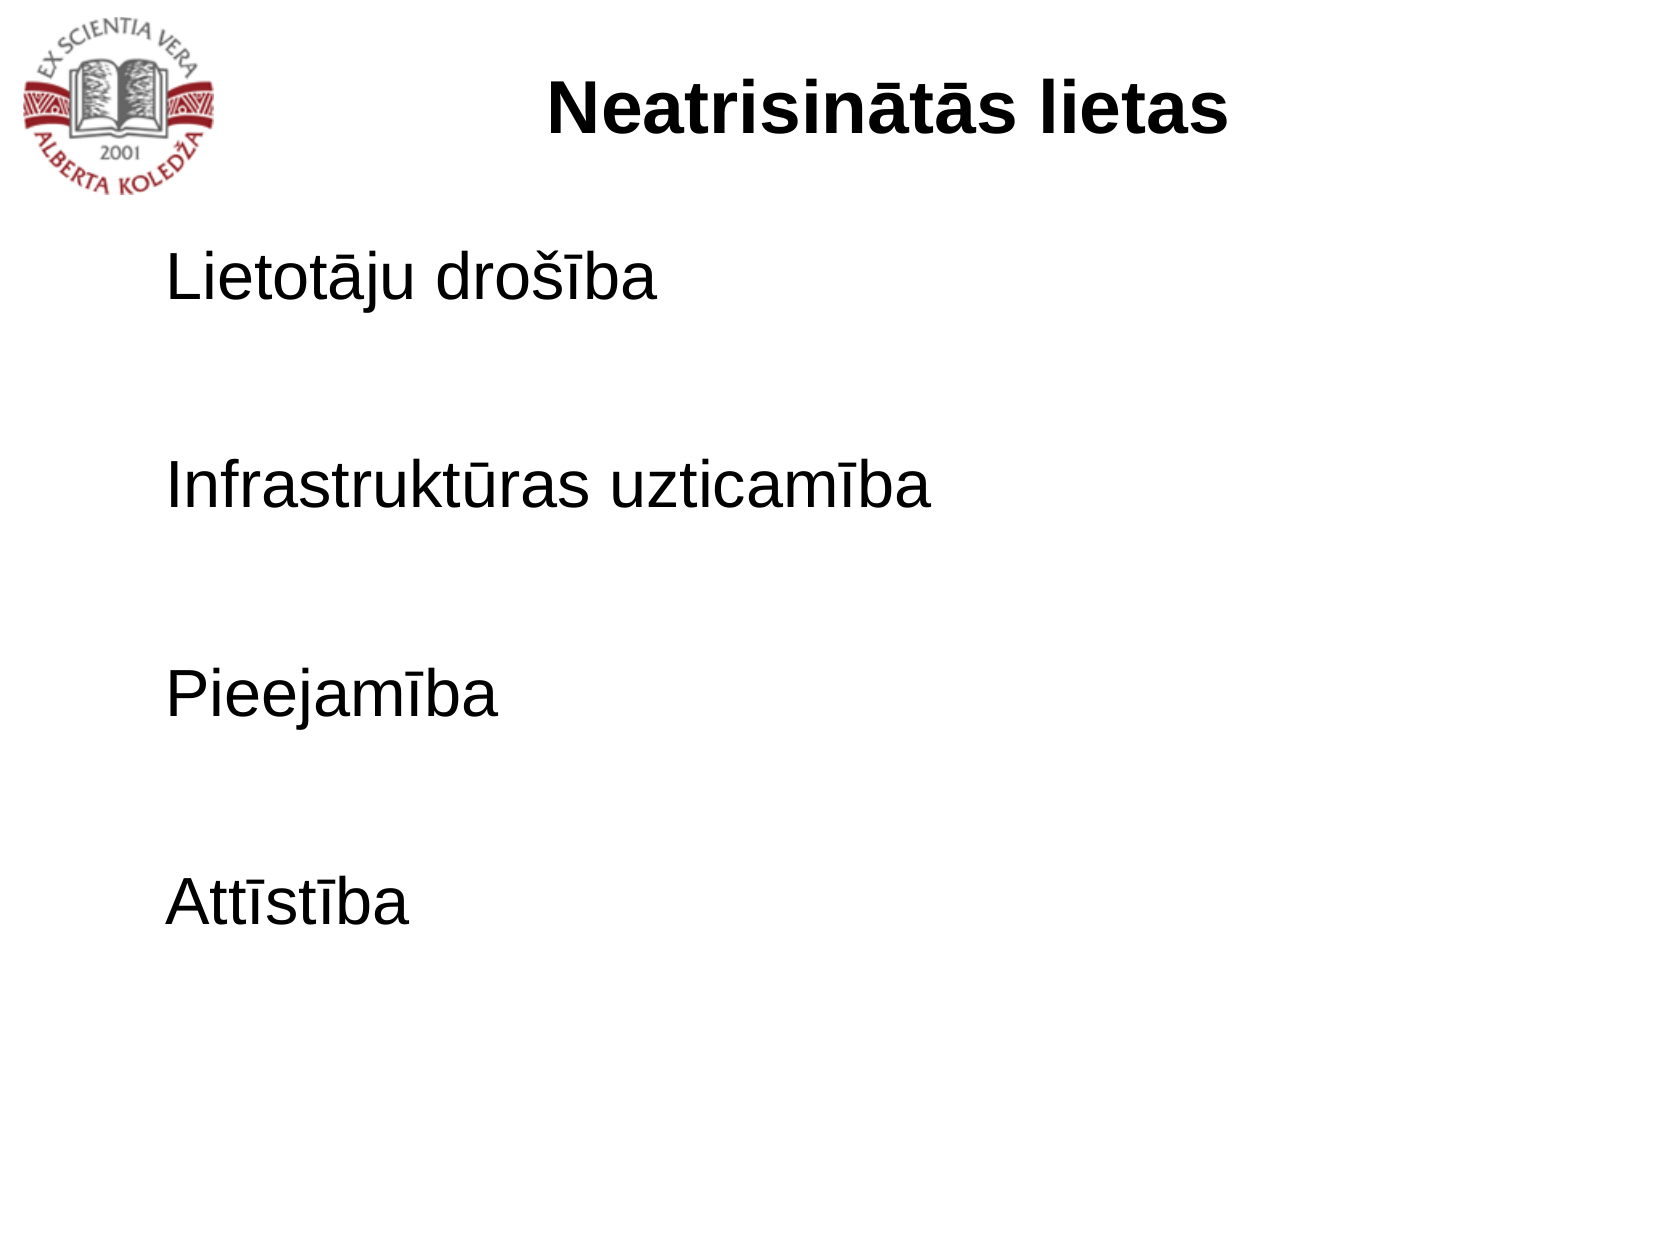

# Neatrisinātās lietas
Lietotāju drošība
Infrastruktūras uzticamība
Pieejamība
Attīstība